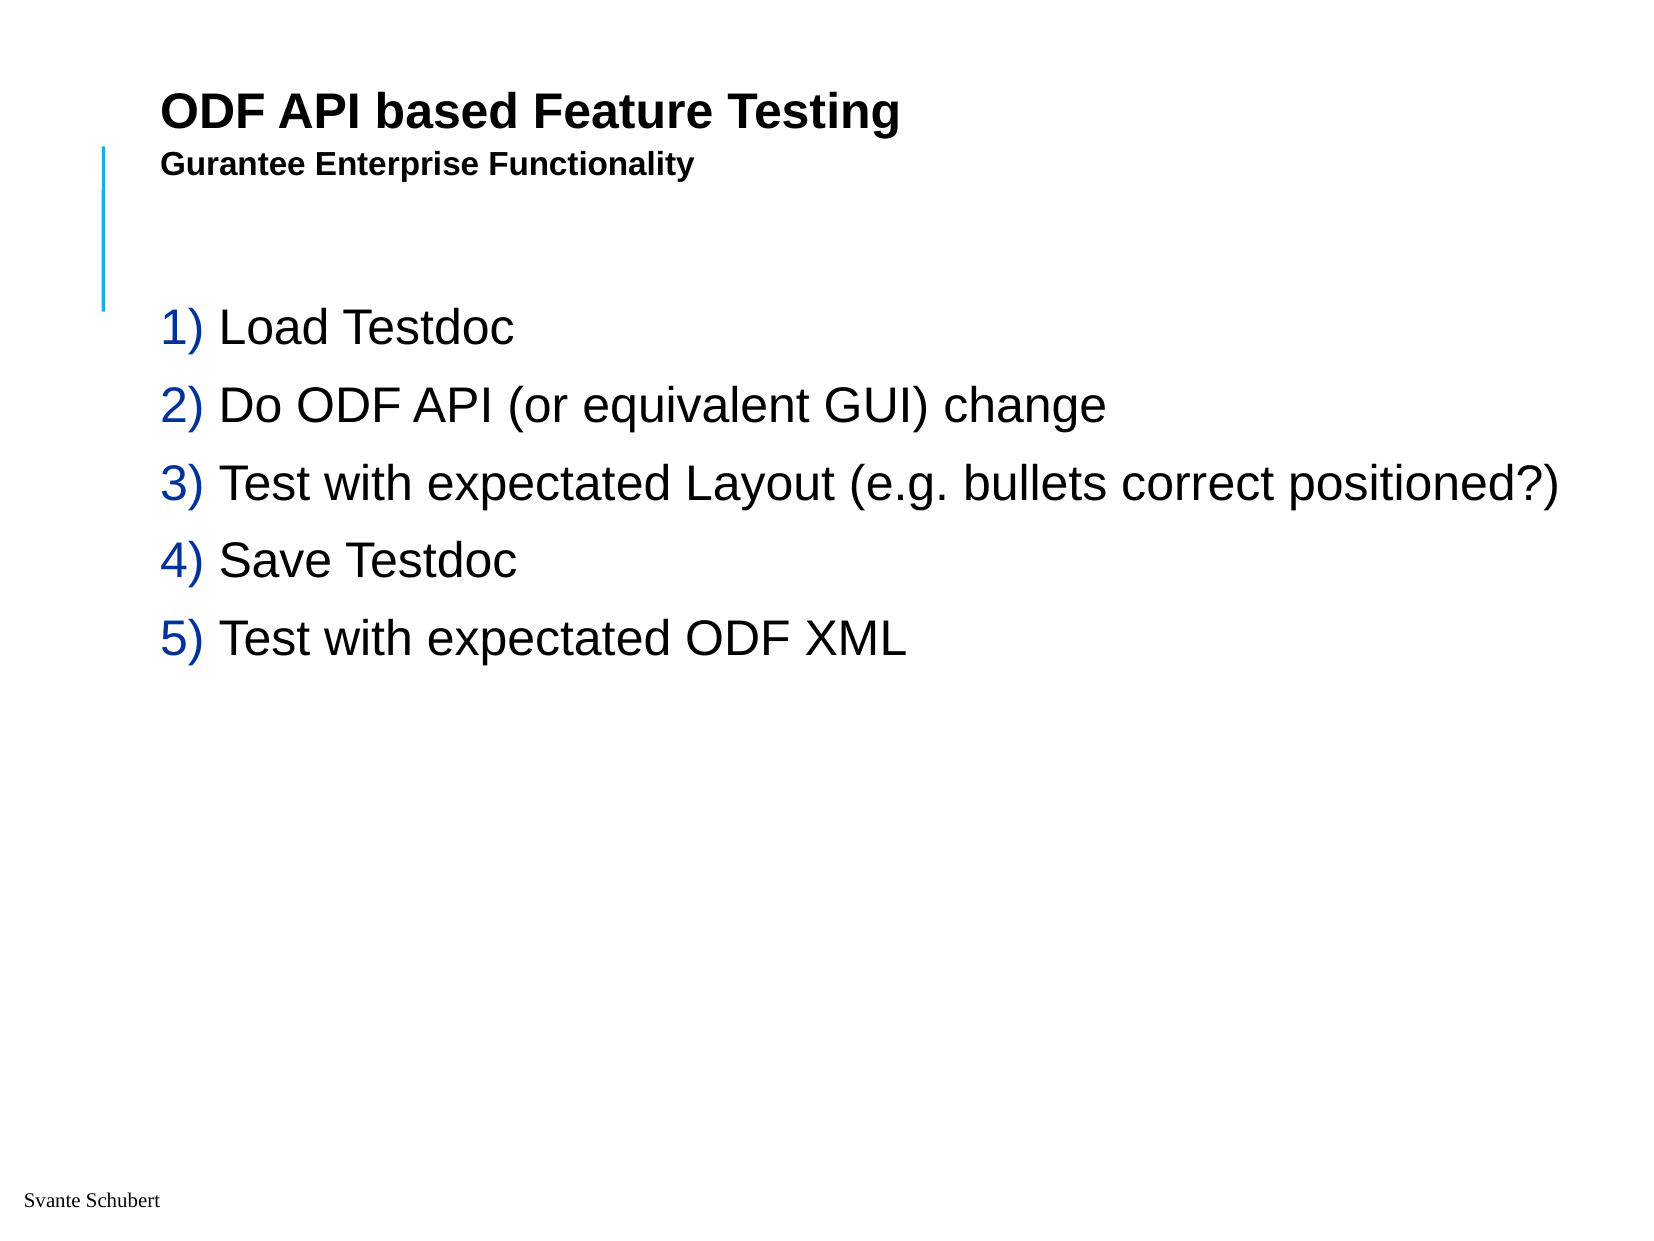

# ODF API based Feature Testing Gurantee Enterprise Functionality
 Load Testdoc
 Do ODF API (or equivalent GUI) change
 Test with expectated Layout (e.g. bullets correct positioned?)
 Save Testdoc
 Test with expectated ODF XML
Svante Schubert